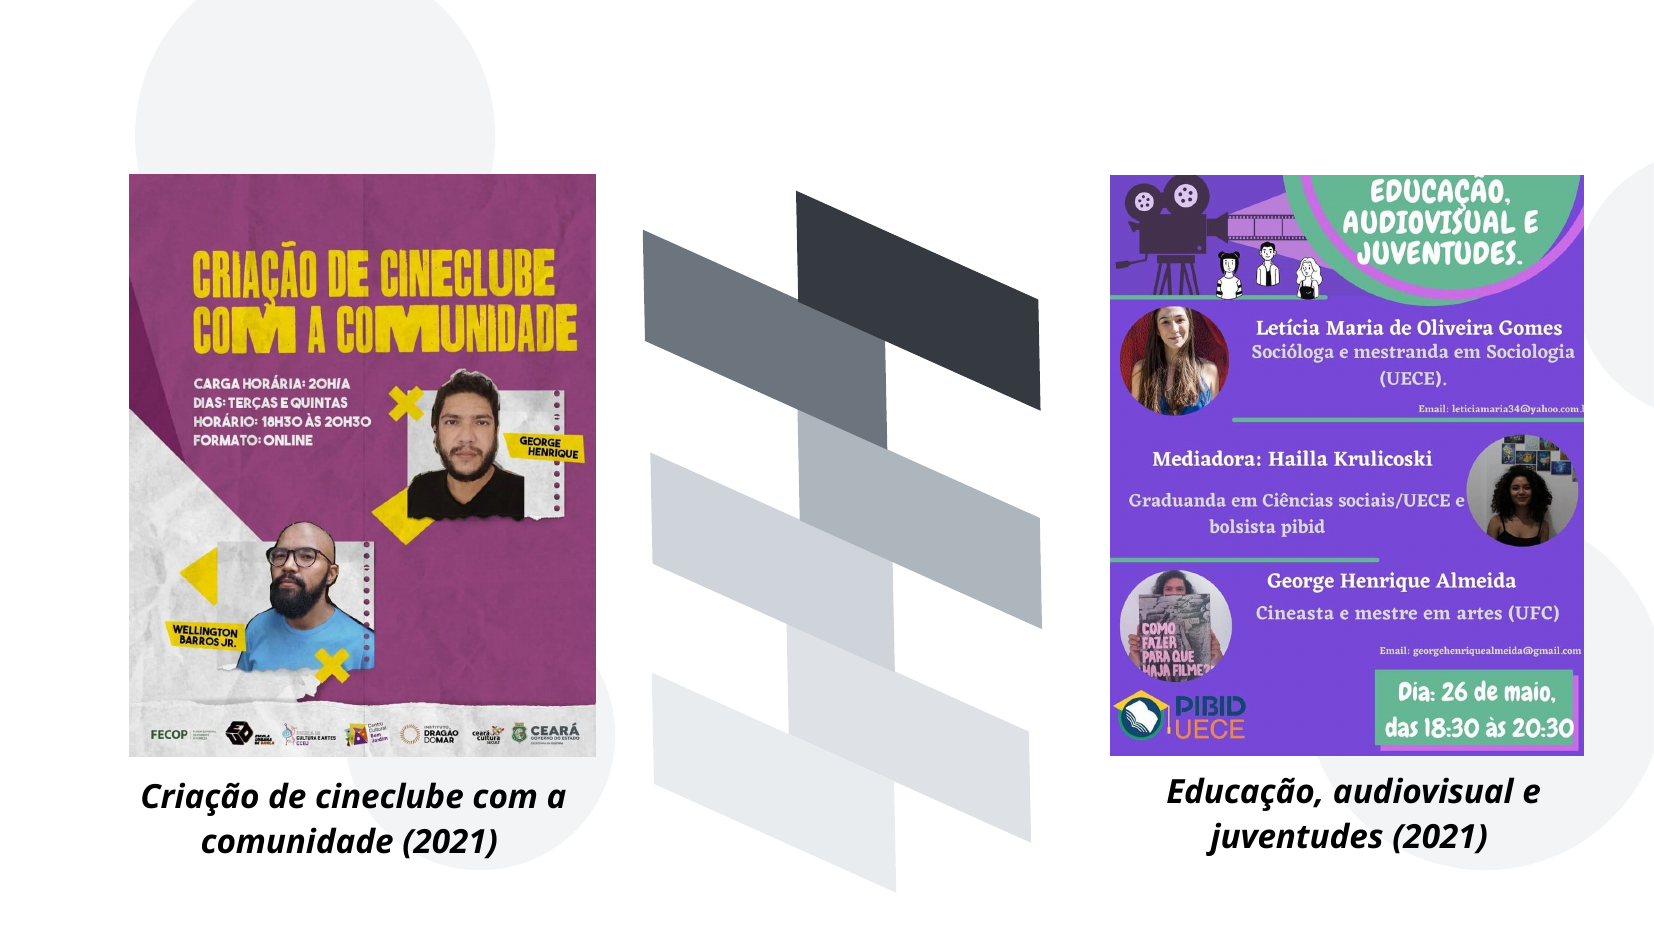

Educação, audiovisual e juventudes (2021)
 Criação de cineclube com a comunidade (2021)